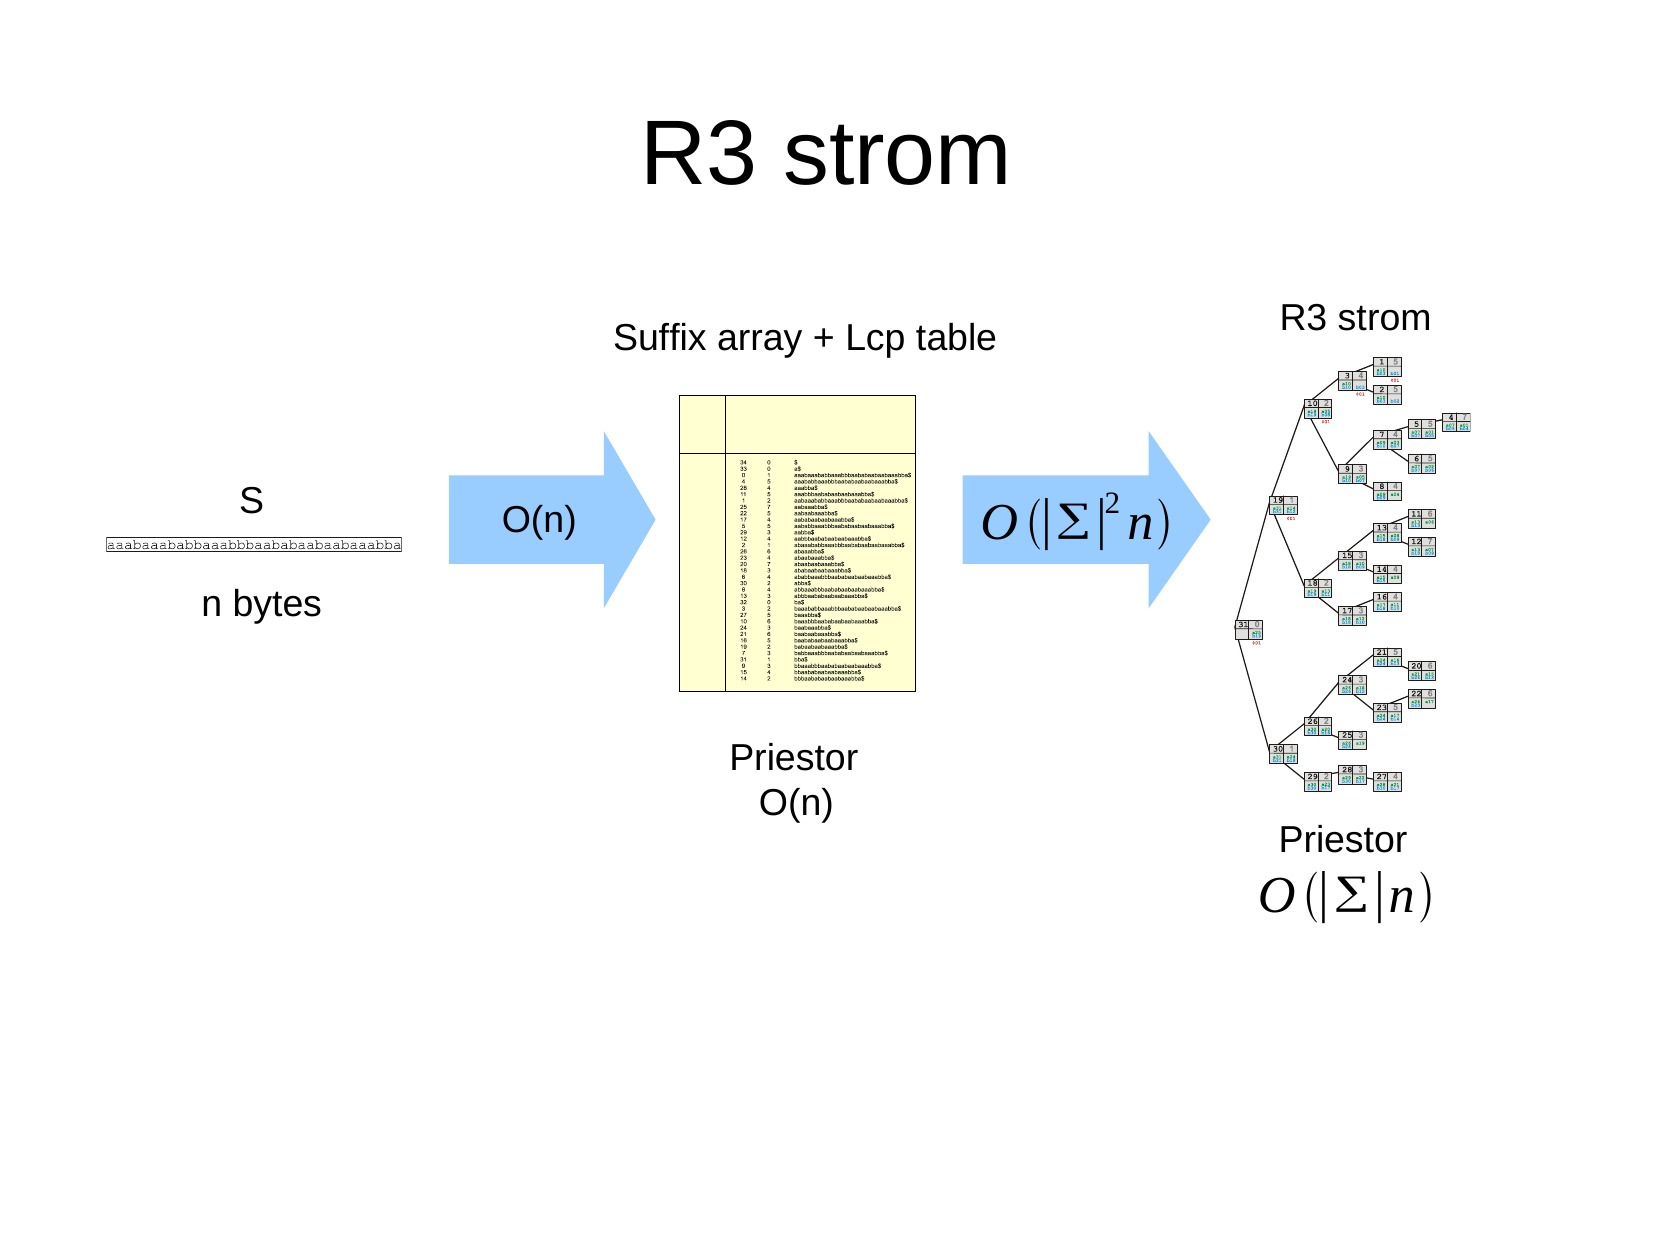

# R3 strom
R3 strom
Suffix array + Lcp table
O(n)
S
n bytes
Priestor
O(n)
Priestor